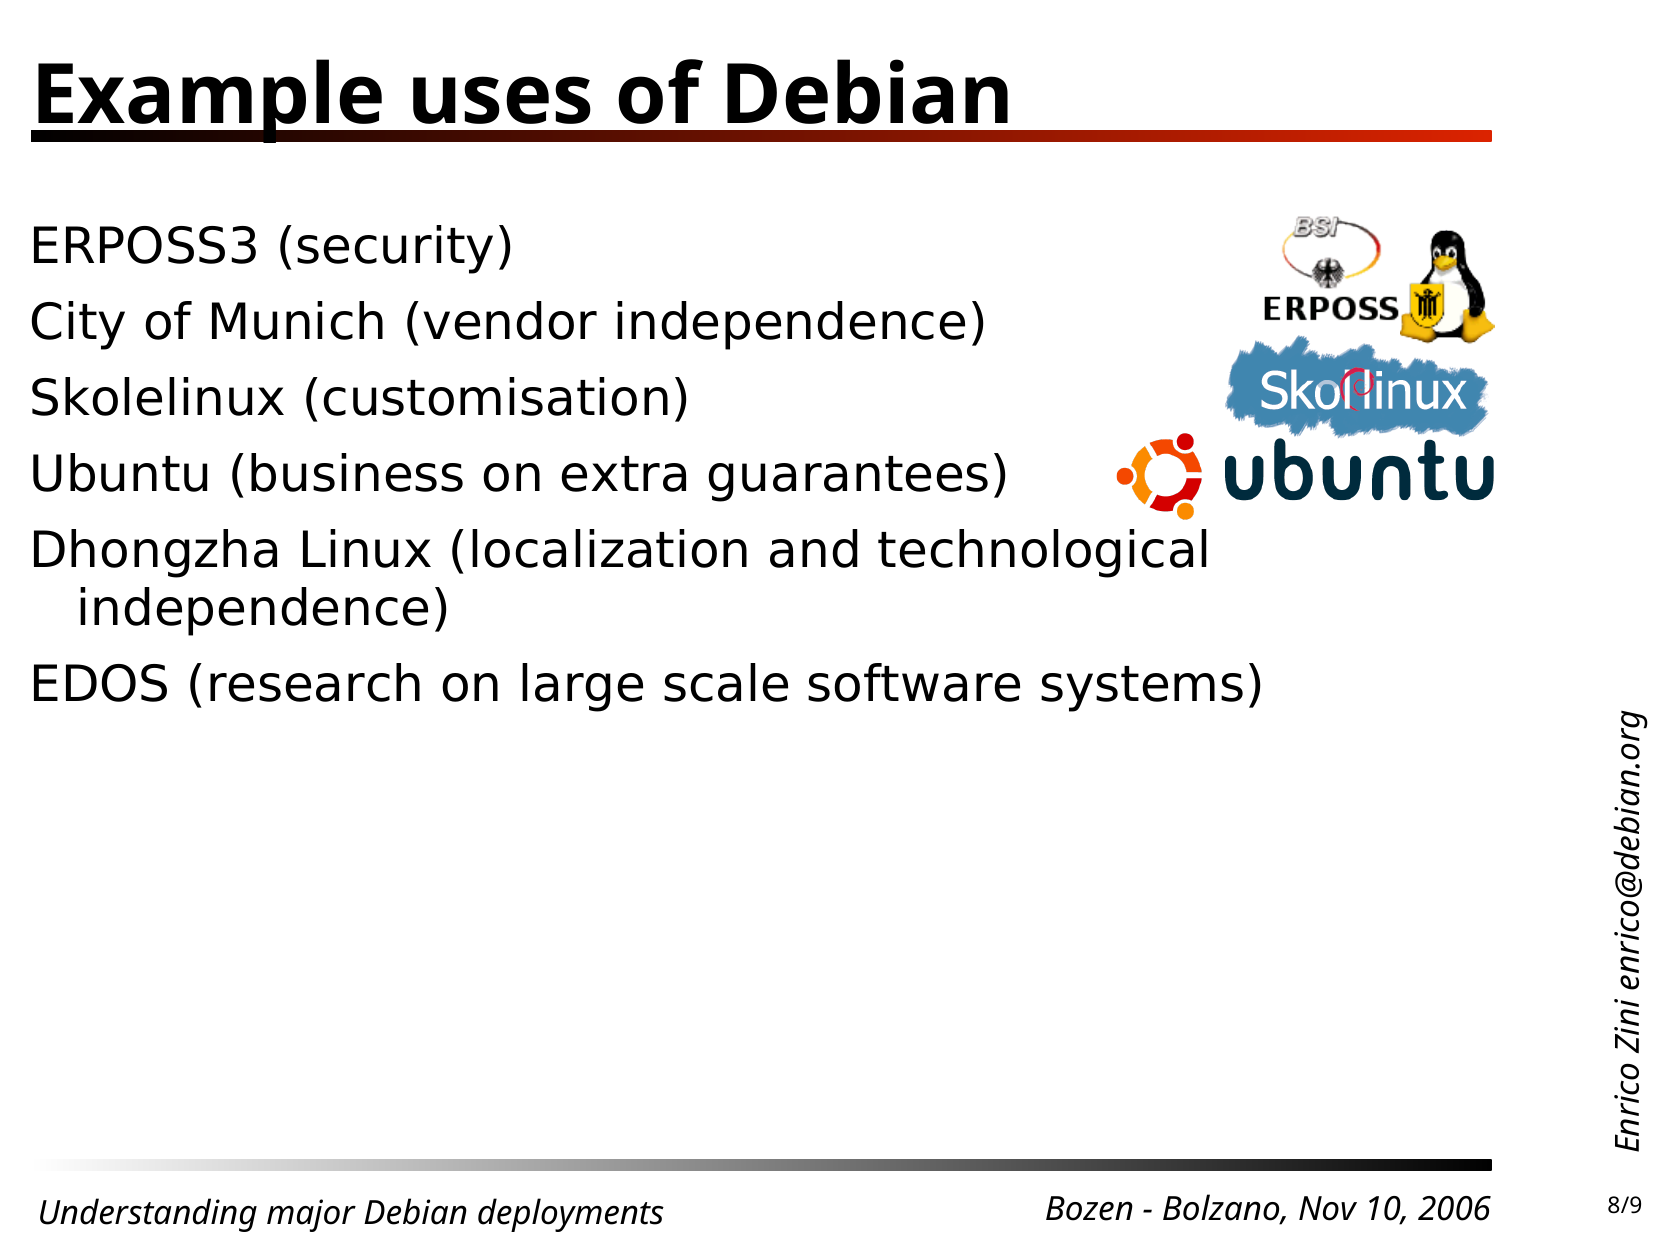

Example uses of Debian
ERPOSS3 (security)
City of Munich (vendor independence)
Skolelinux (customisation)
Ubuntu (business on extra guarantees)
Dhongzha Linux (localization and technological independence)
EDOS (research on large scale software systems)
You have to change the plug on all new versions of the appliance
The australian developers don't know of your plug